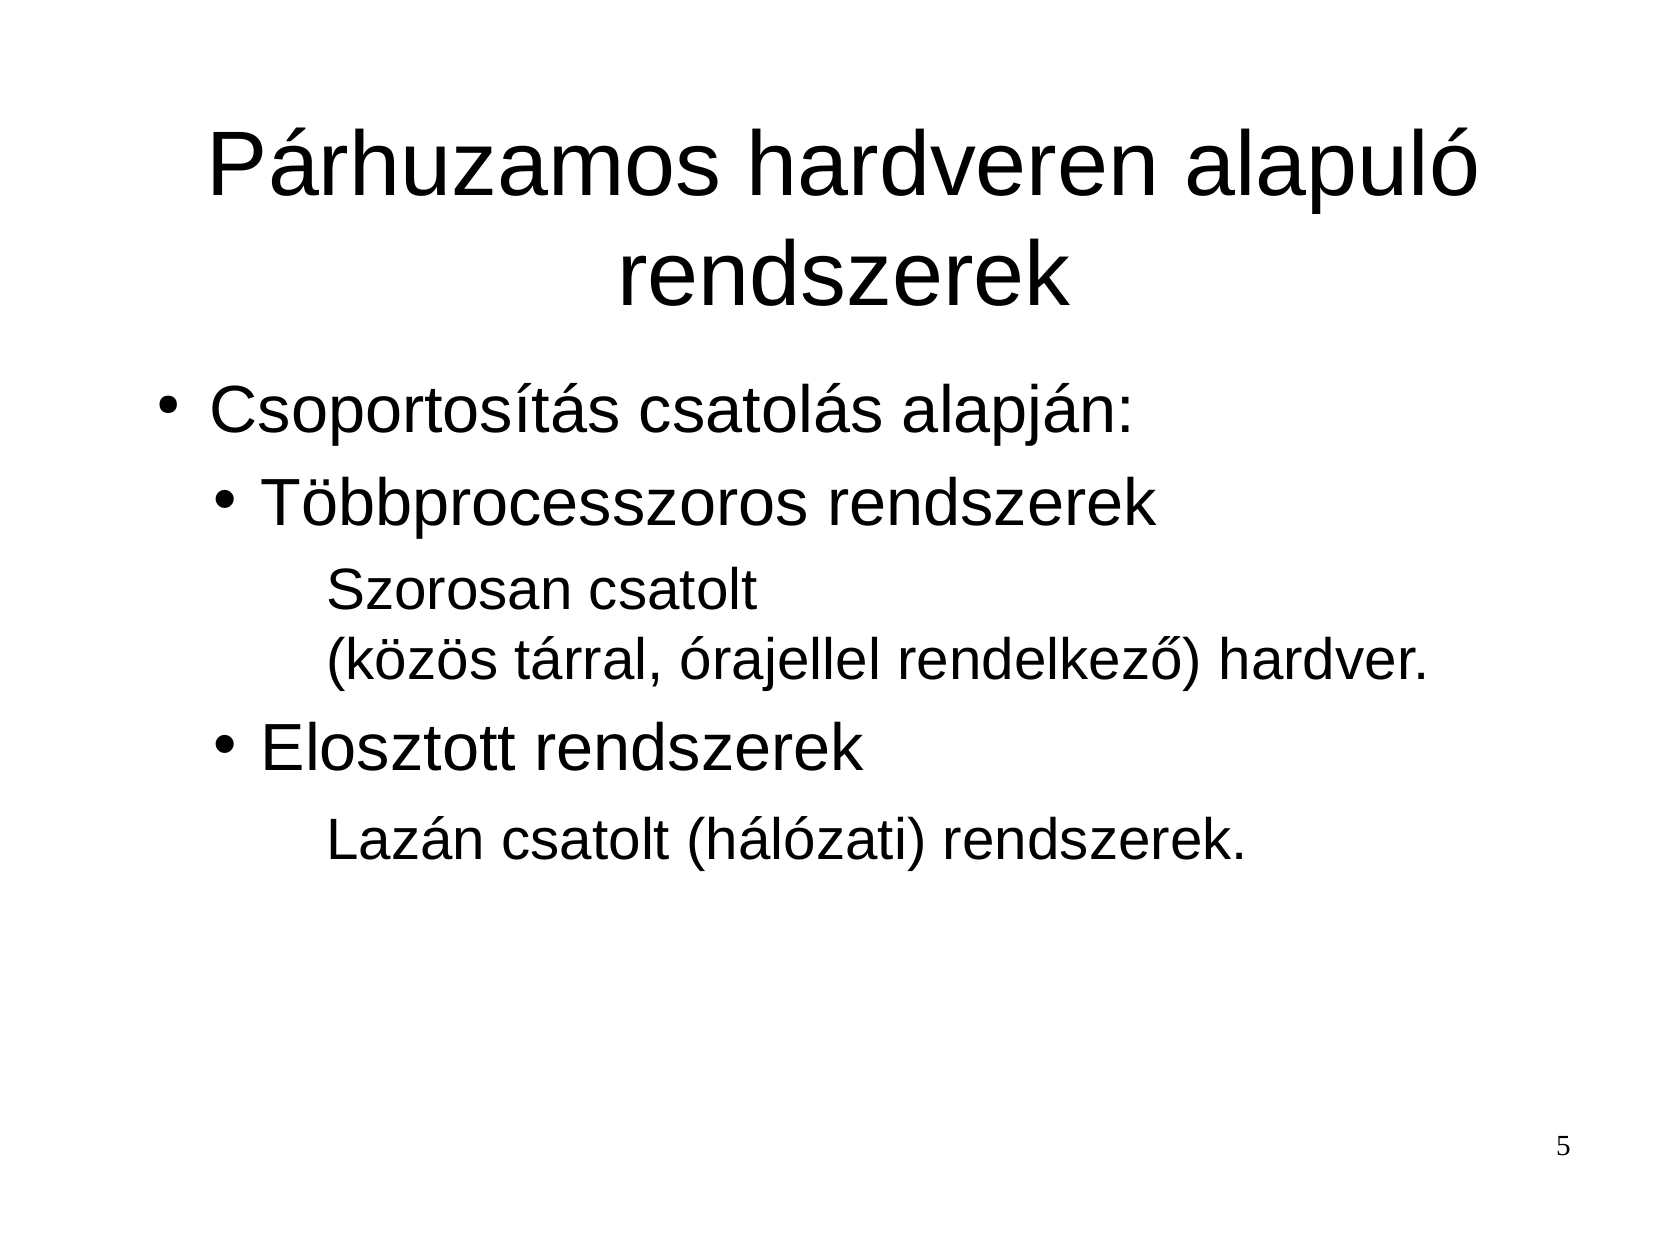

# Párhuzamos hardveren alapuló rendszerek
Csoportosítás csatolás alapján:
Többprocesszoros rendszerek
Szorosan csatolt
(közös tárral, órajellel rendelkező) hardver.
Elosztott rendszerek
Lazán csatolt (hálózati) rendszerek.
5